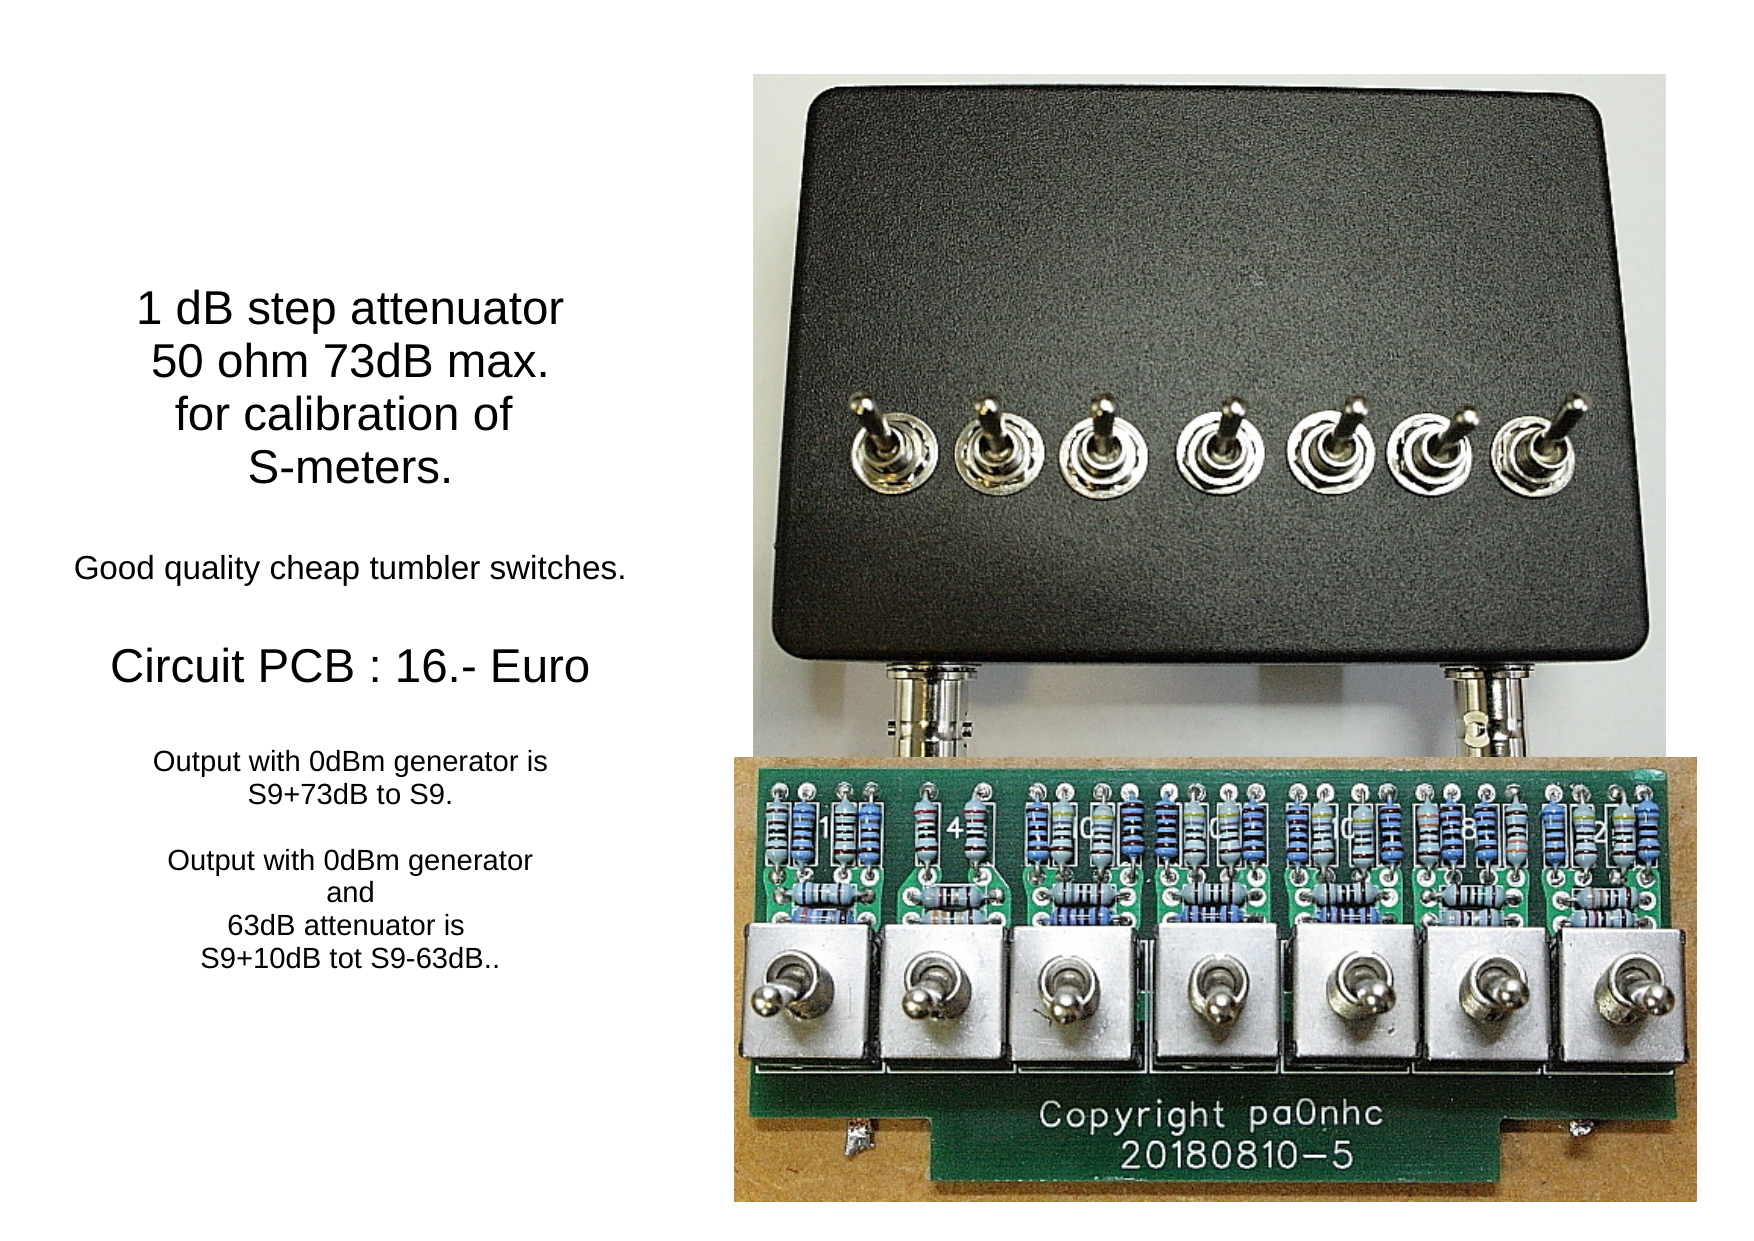

1 dB step attenuator
50 ohm 73dB max.
for calibration of
S-meters.
Good quality cheap tumbler switches.
Circuit PCB : 16.- Euro
Output with 0dBm generator is
S9+73dB to S9.
Output with 0dBm generator
and
63dB attenuator is
S9+10dB tot S9-63dB..